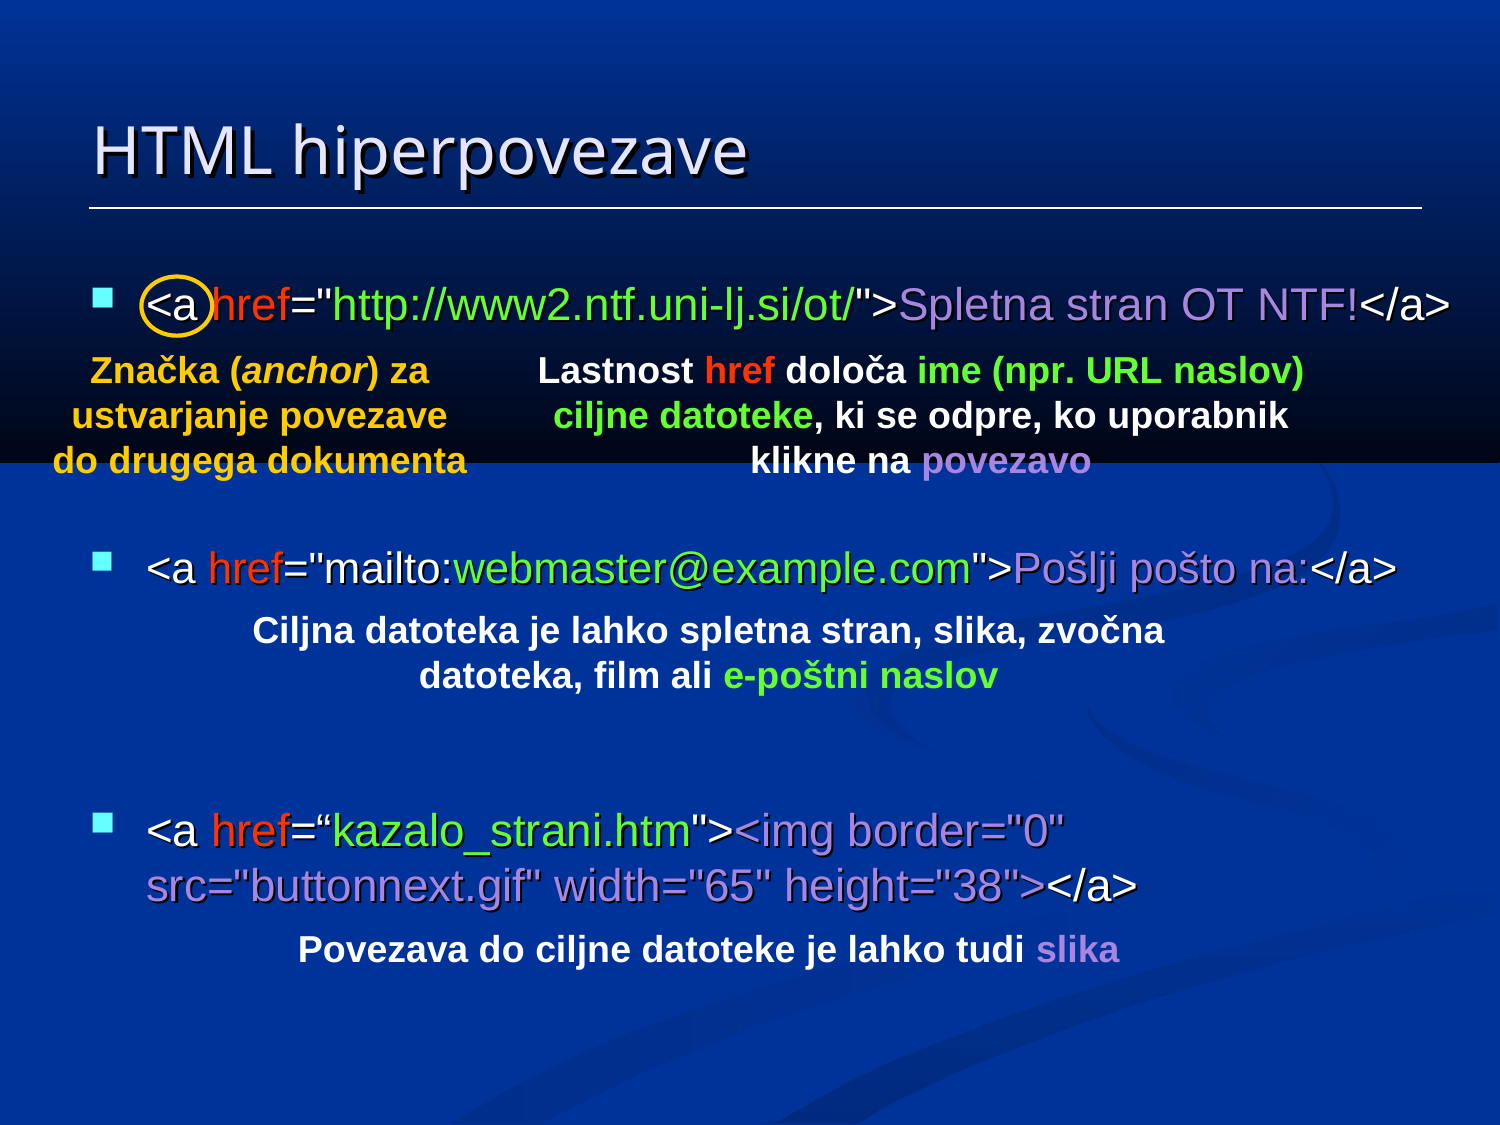

HTML hiperpovezave
<a href="http://www2.ntf.uni-lj.si/ot/">Spletna stran OT NTF!</a>
<a href="mailto:webmaster@example.com">Pošlji pošto na:</a>
<a href=“kazalo_strani.htm"><img border="0" src="buttonnext.gif" width="65" height="38"></a>
Značka (anchor) za ustvarjanje povezave do drugega dokumenta
Lastnost href določa ime (npr. URL naslov) ciljne datoteke, ki se odpre, ko uporabnik klikne na povezavo
Ciljna datoteka je lahko spletna stran, slika, zvočna datoteka, film ali e-poštni naslov
Povezava do ciljne datoteke je lahko tudi slika